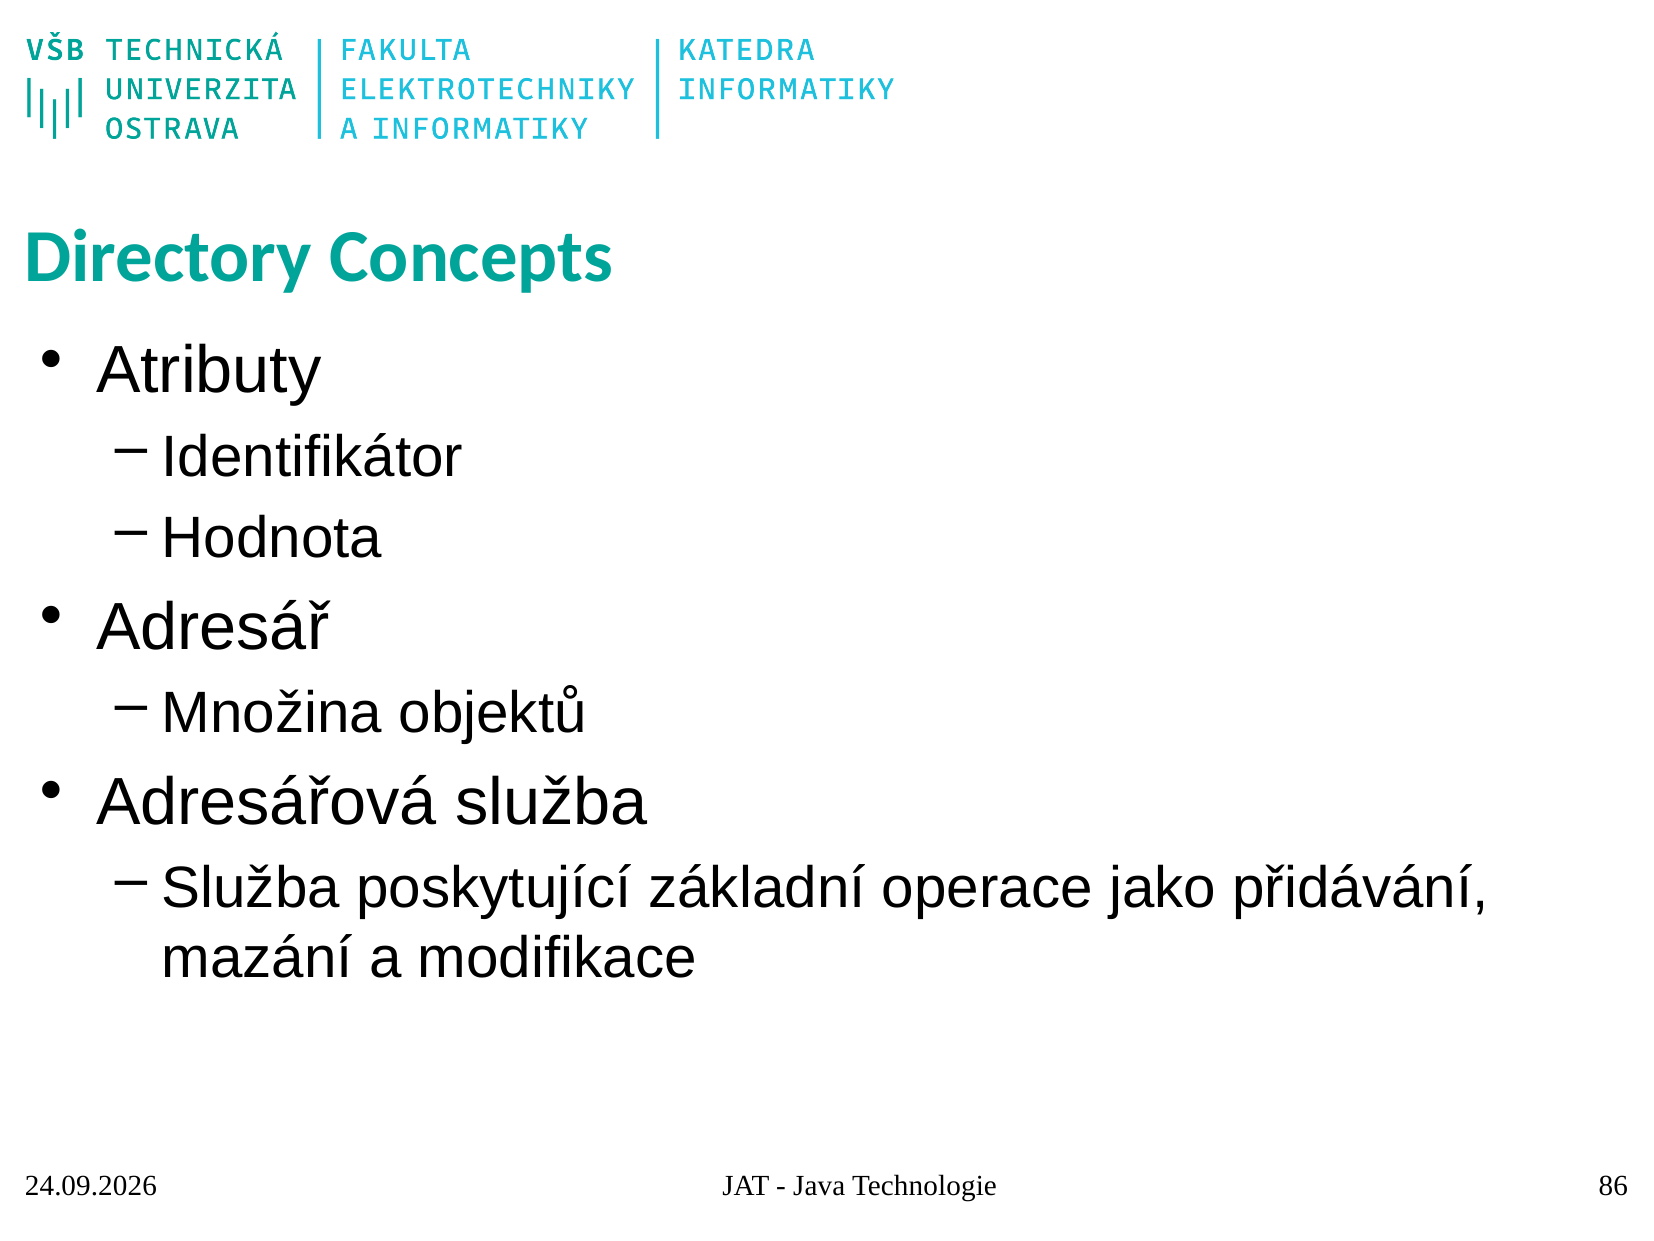

Directory Concepts
# Atributy
Identifikátor
Hodnota
Adresář
Množina objektů
Adresářová služba
Služba poskytující základní operace jako přidávání, mazání a modifikace
JAT - Java Technologie
86